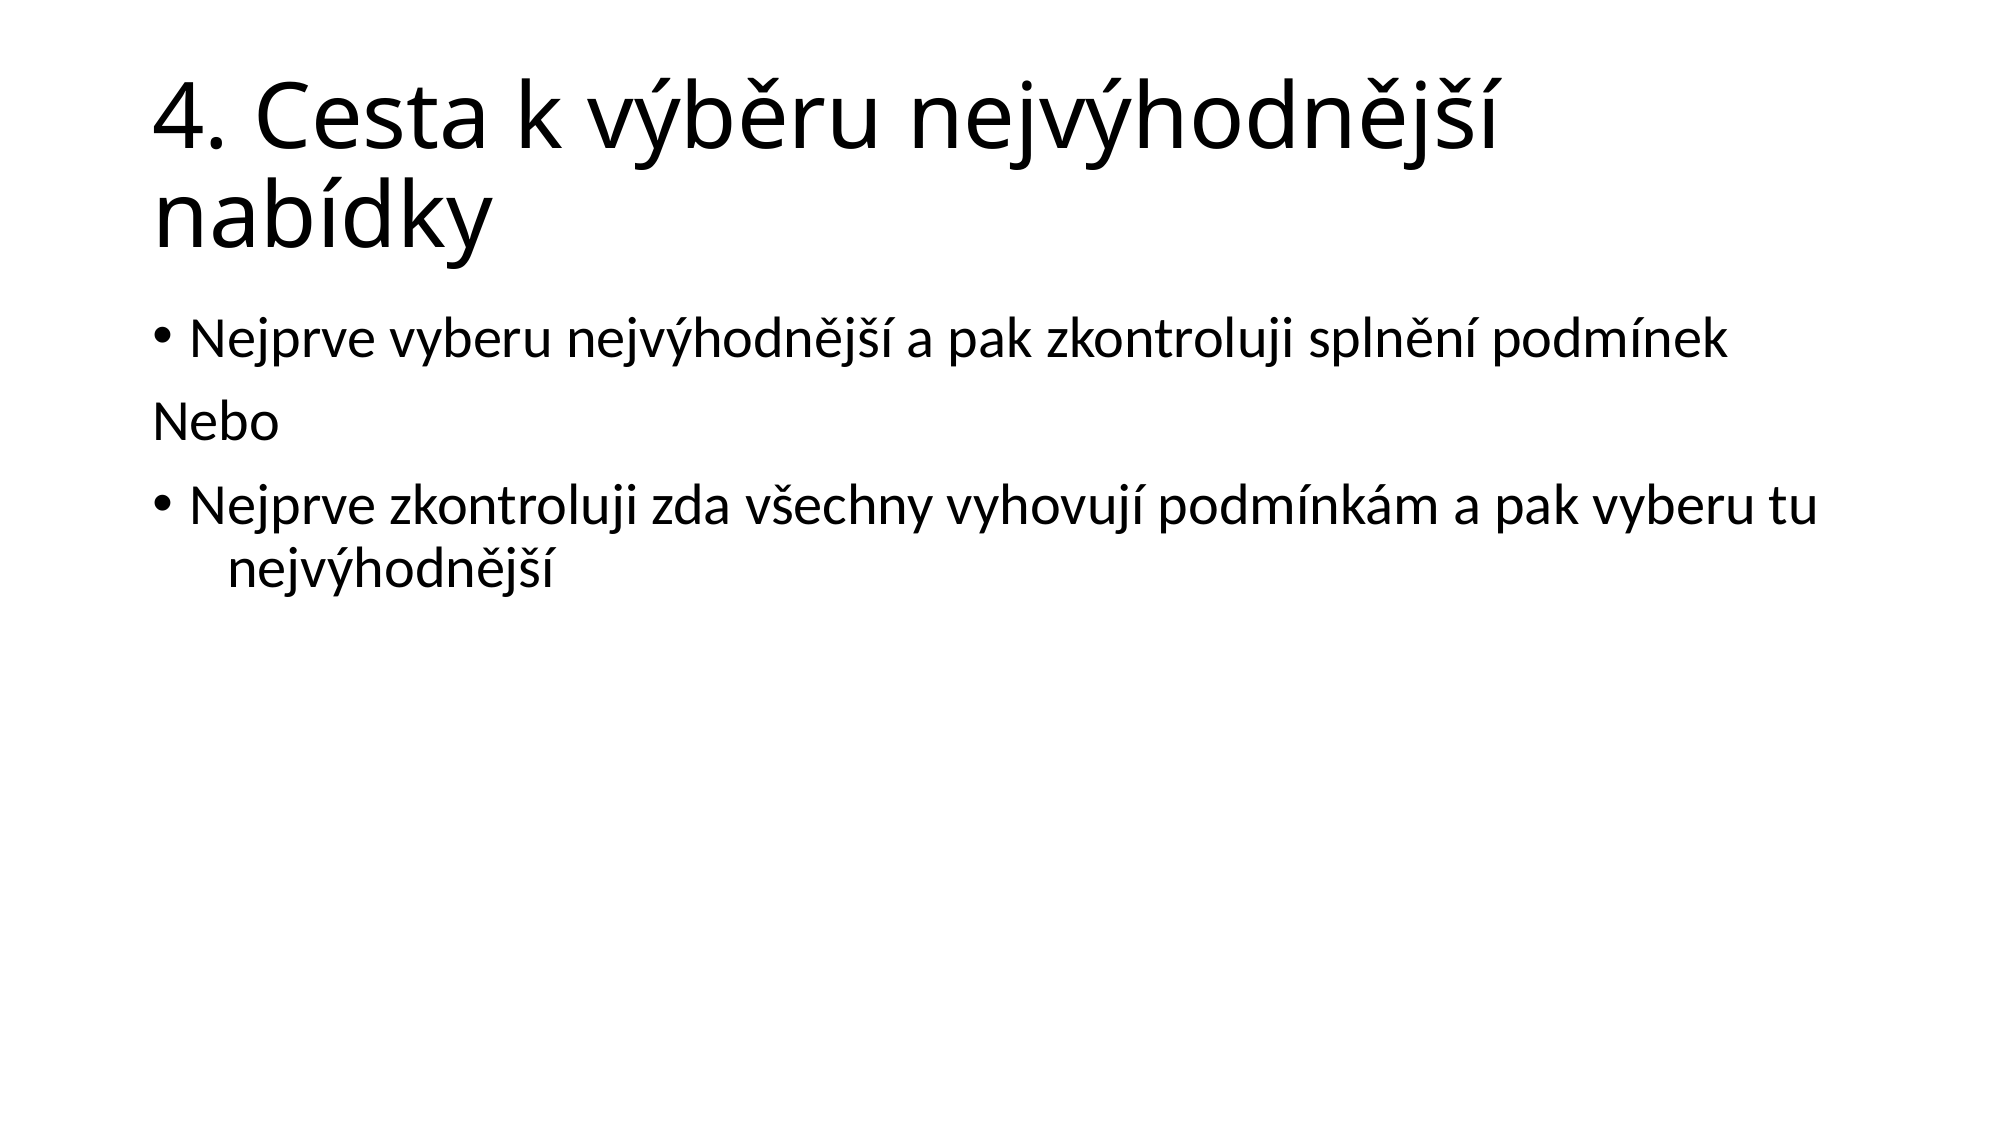

# 4. Cesta k výběru nejvýhodnější nabídky
Nejprve vyberu nejvýhodnější a pak zkontroluji splnění podmínek
Nebo
Nejprve zkontroluji zda všechny vyhovují podmínkám a pak vyberu tu nejvýhodnější